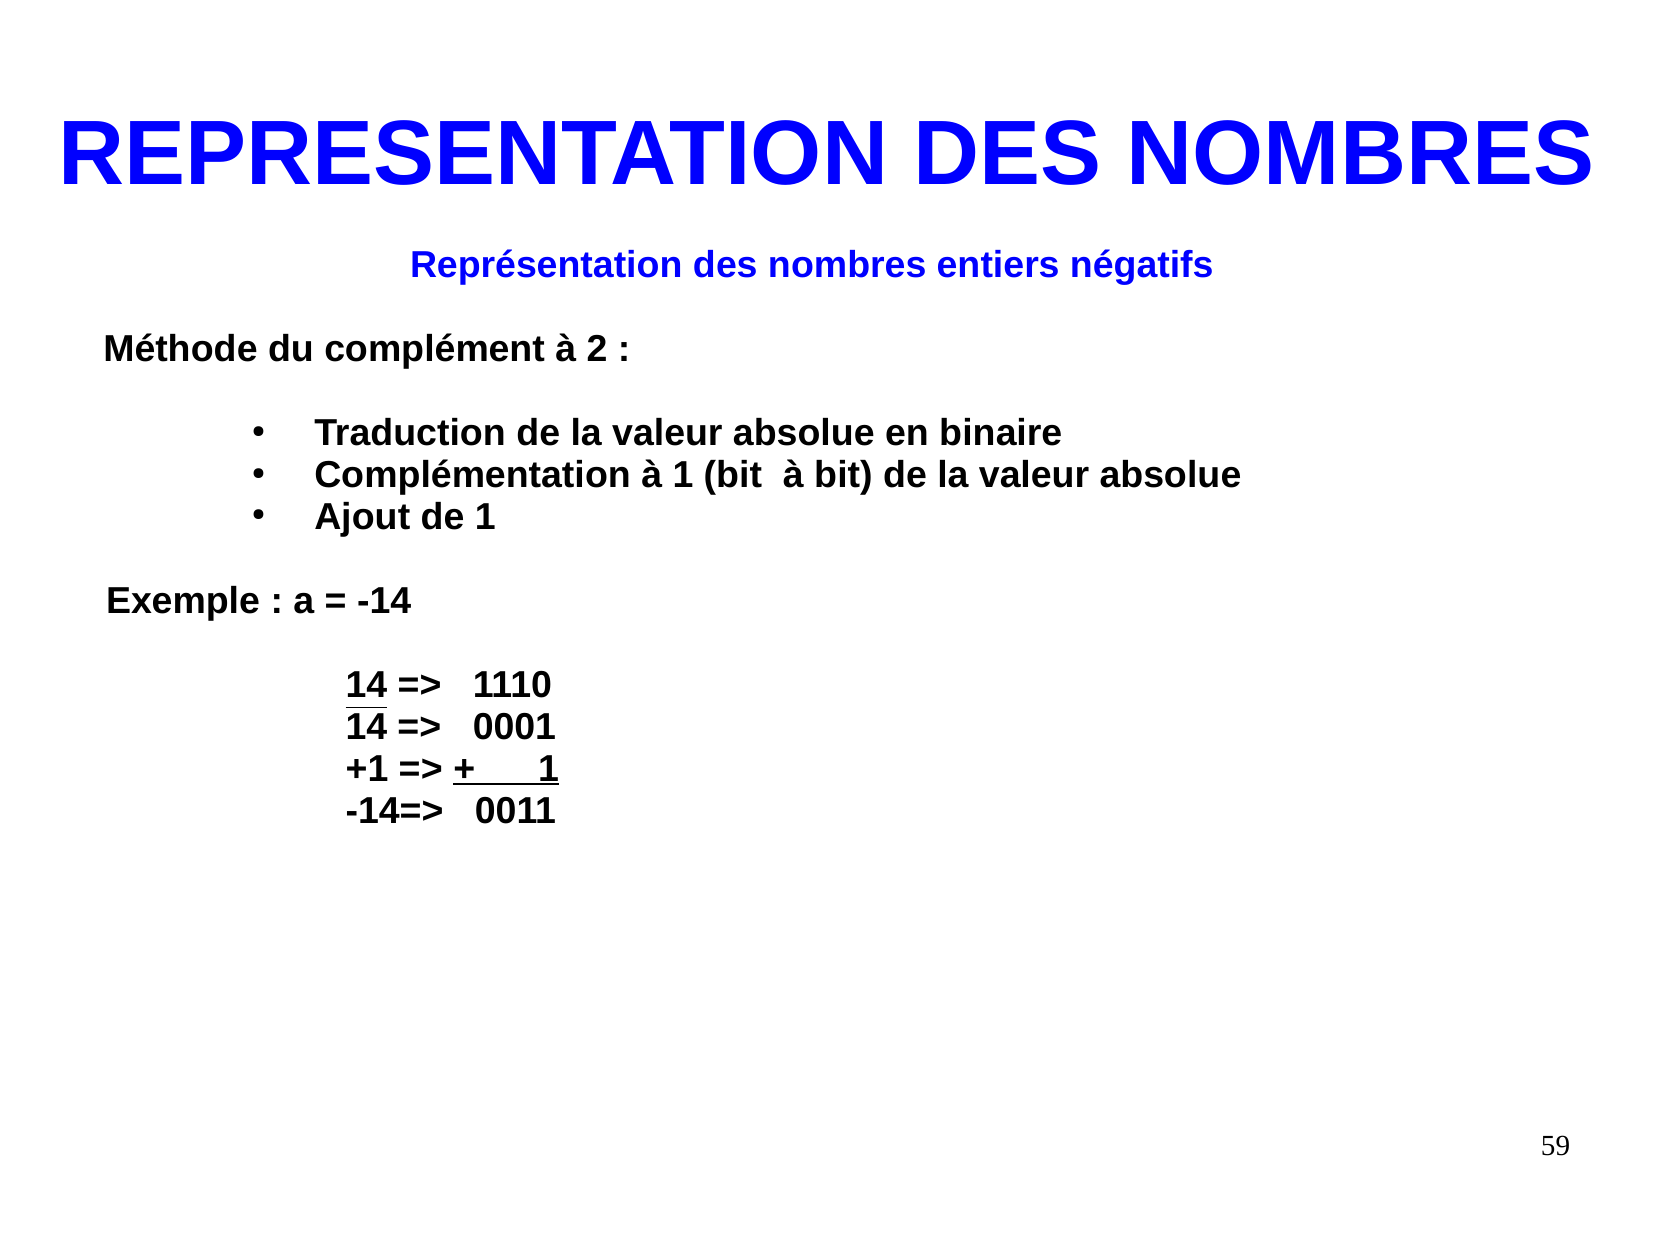

# REPRESENTATION DES NOMBRES
Représentation des nombres entiers négatifs
Méthode du complément à 2 :
Traduction de la valeur absolue en binaire
Complémentation à 1 (bit à bit) de la valeur absolue
Ajout de 1
Exemple : a = -14
14 => 1110
14 => 0001
+1 => + 1
-14=> 0011
59